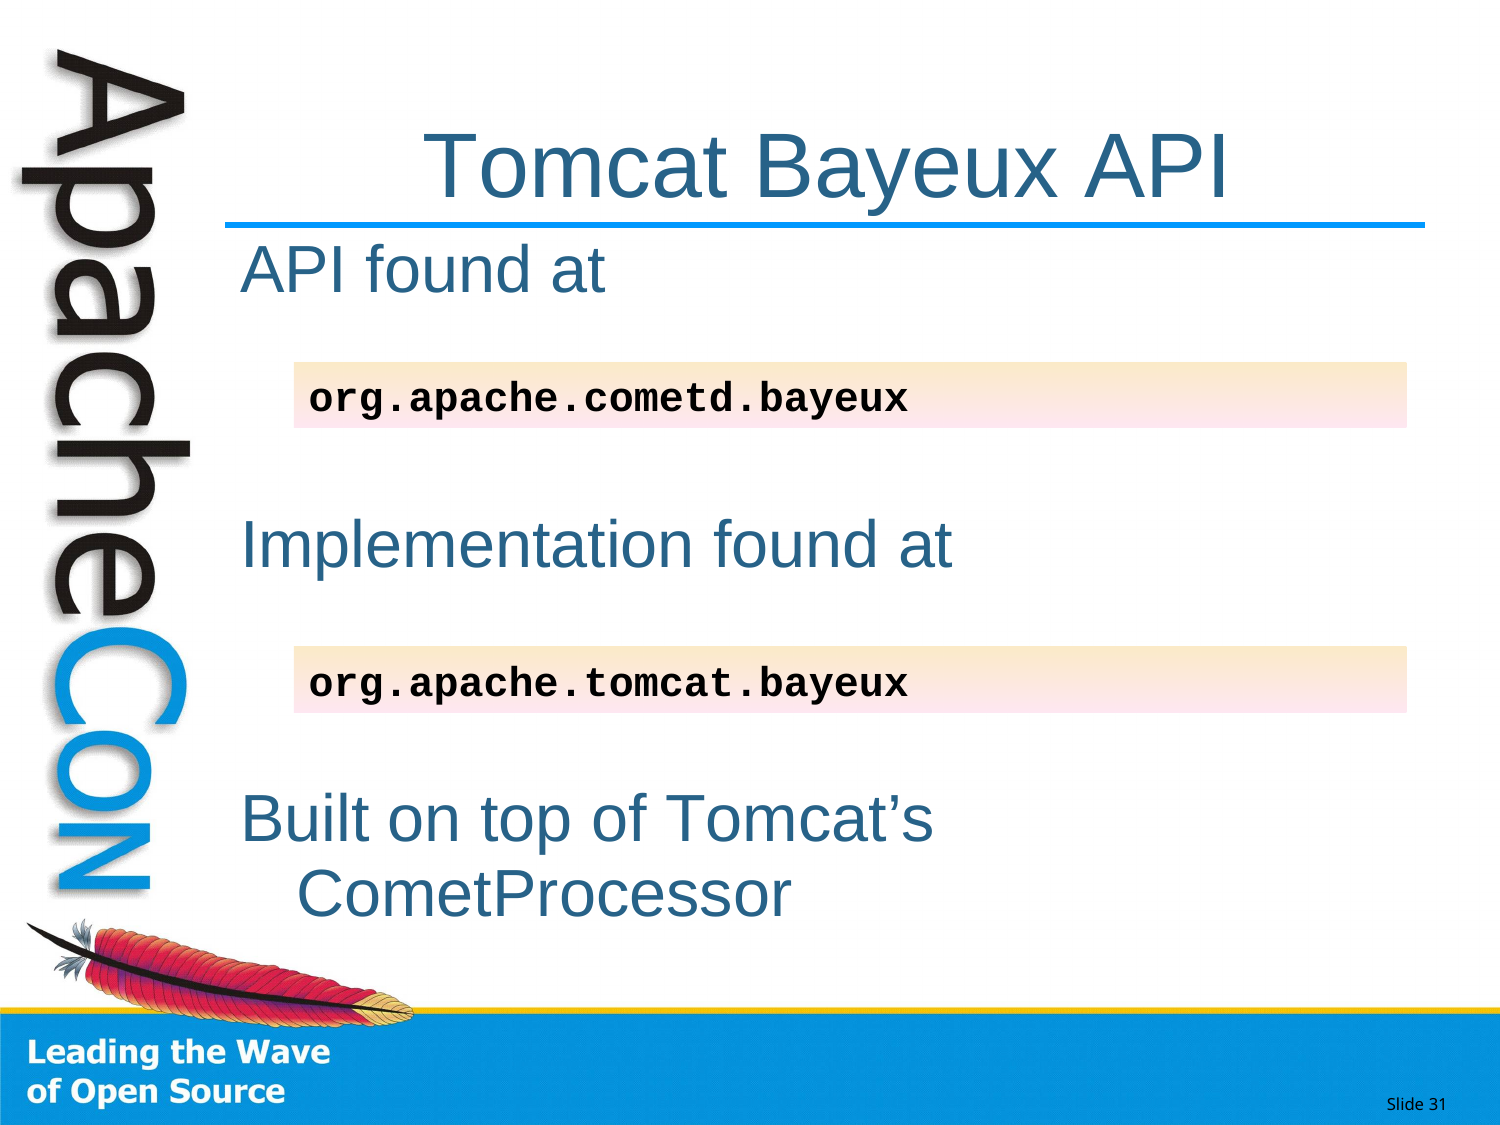

# Tomcat Bayeux API
API found at
Implementation found at
Built on top of Tomcat’s CometProcessor
org.apache.cometd.bayeux
org.apache.tomcat.bayeux
Slide